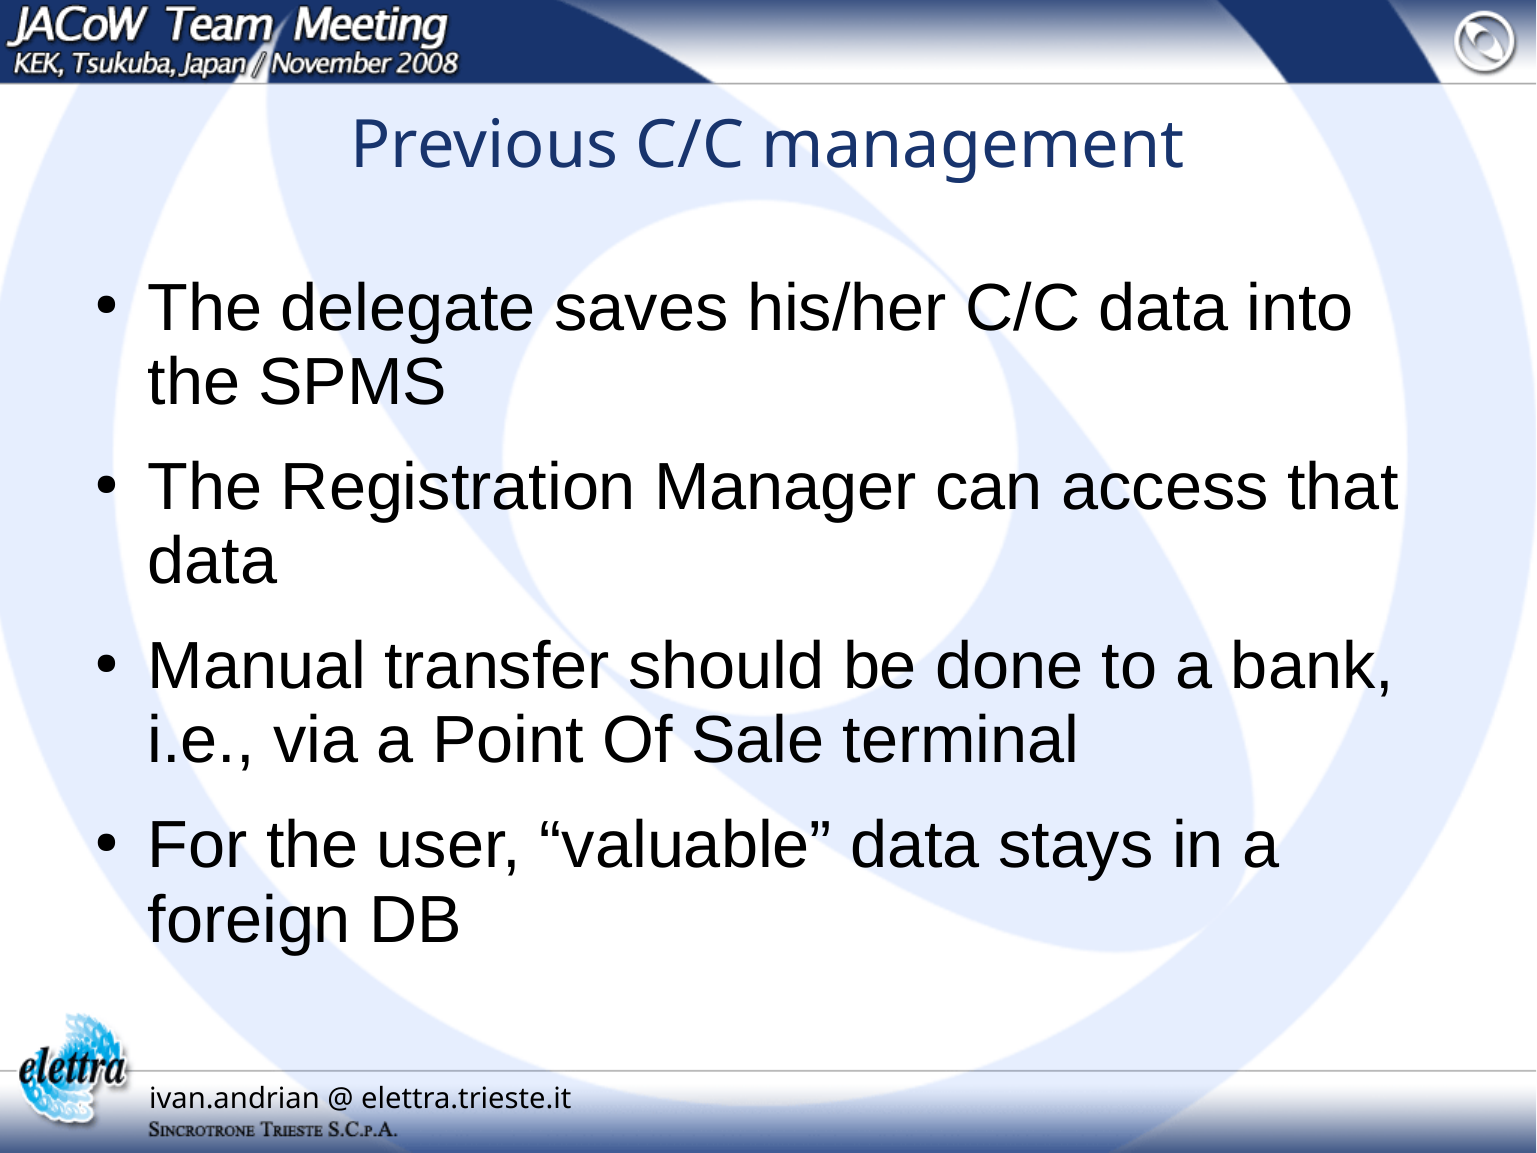

# Previous C/C management
The delegate saves his/her C/C data into the SPMS
The Registration Manager can access that data
Manual transfer should be done to a bank, i.e., via a Point Of Sale terminal
For the user, “valuable” data stays in a foreign DB